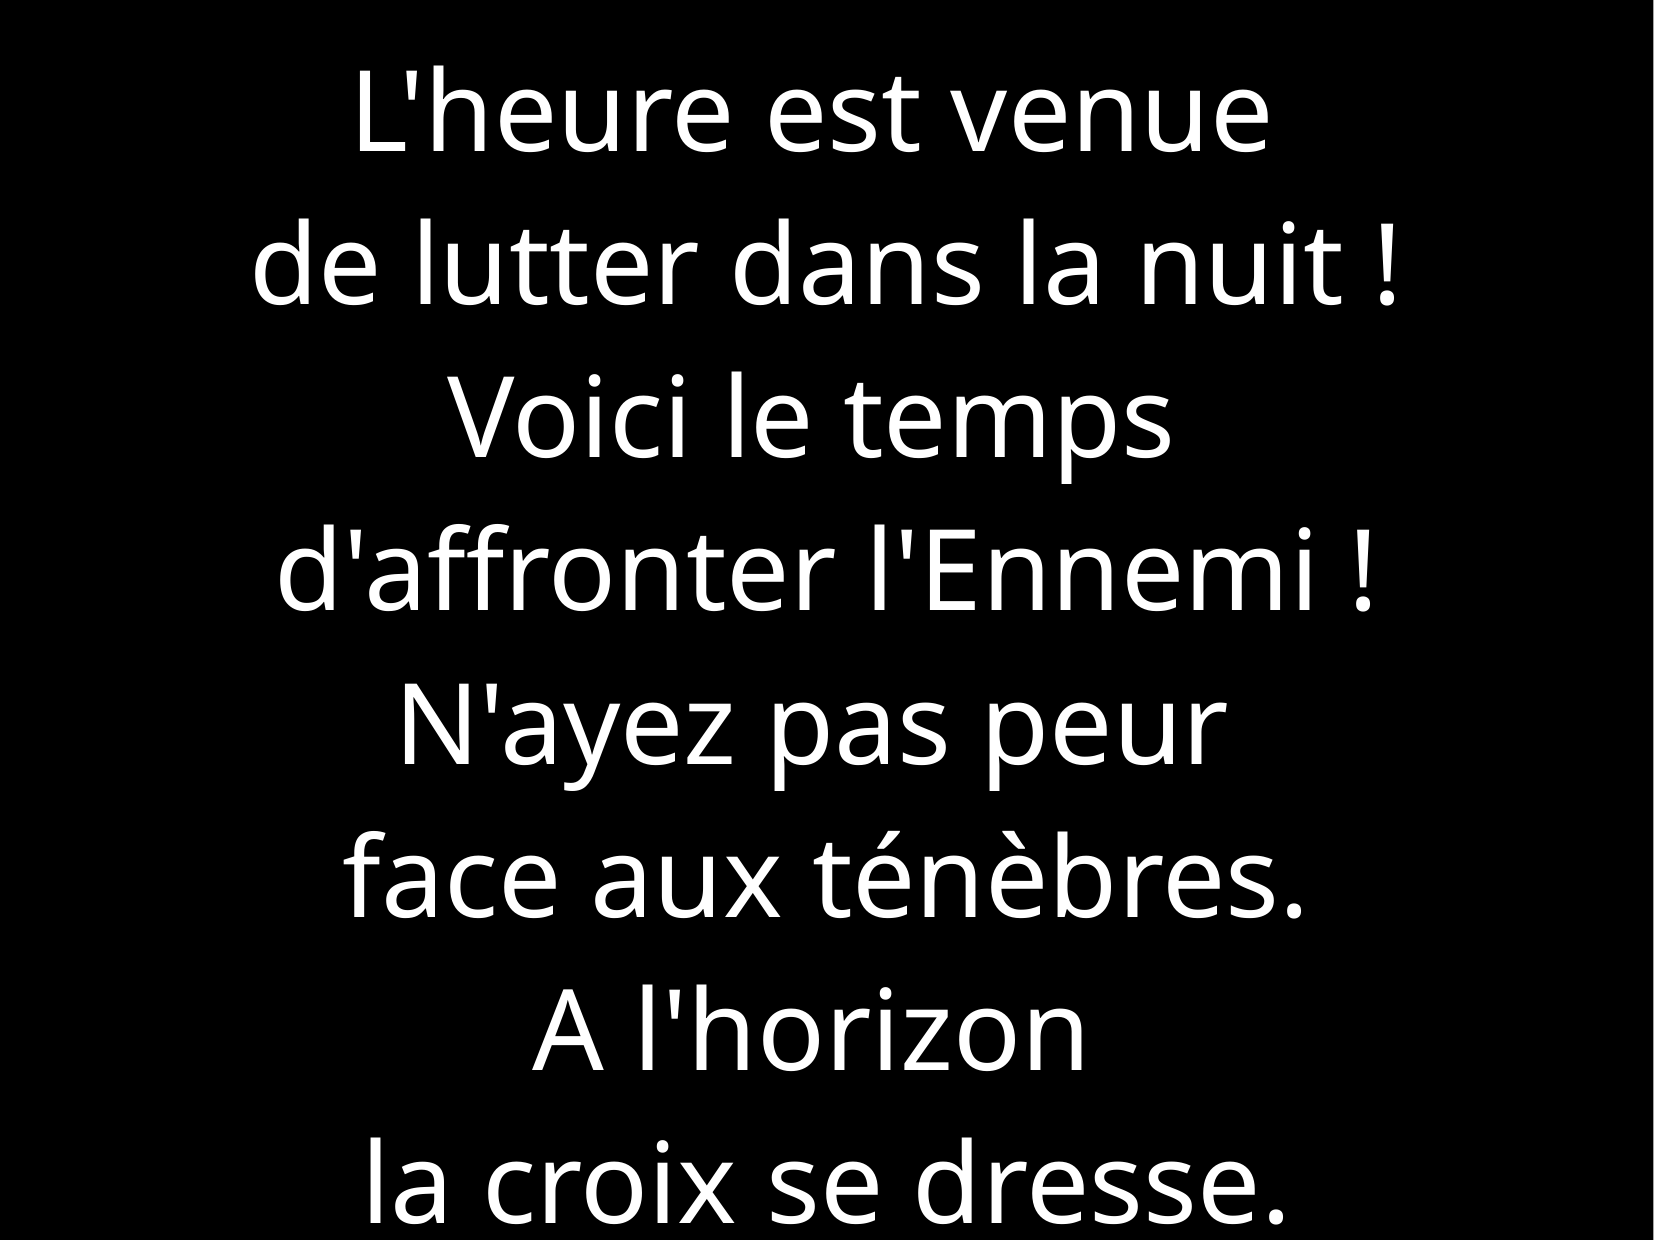

L'heure est venue
de lutter dans la nuit !
Voici le temps
d'affronter l'Ennemi !
N'ayez pas peur
face aux ténèbres.
A l'horizon
la croix se dresse.